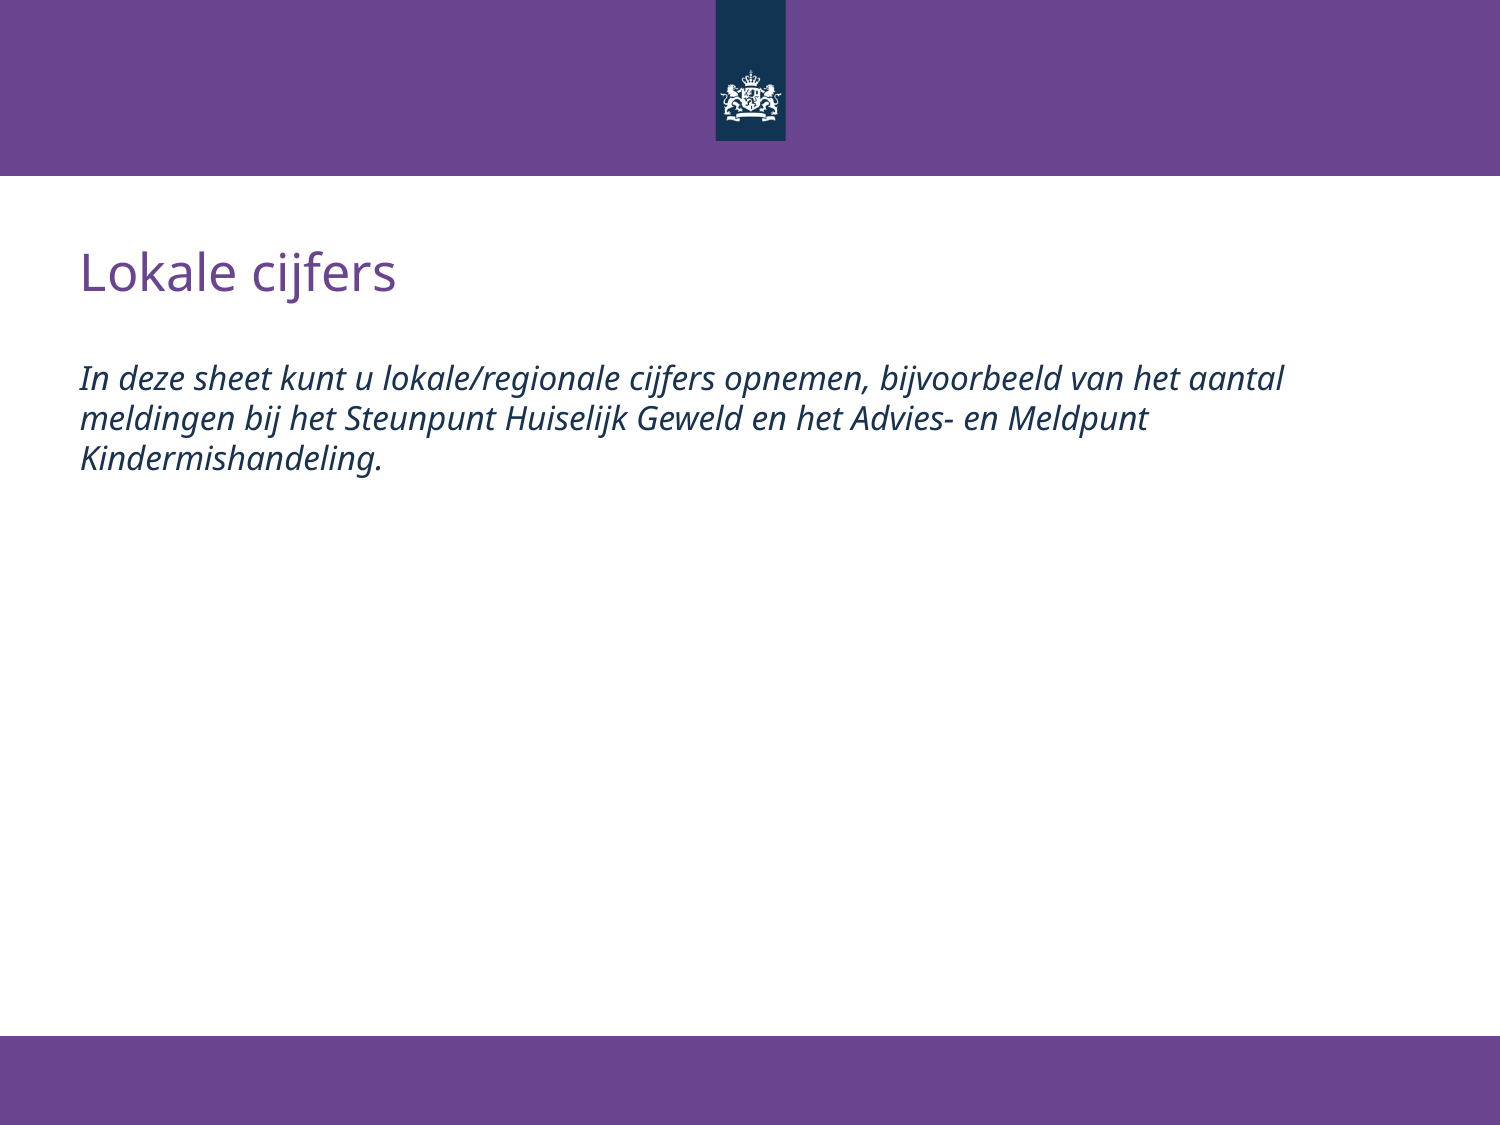

# Lokale cijfers
In deze sheet kunt u lokale/regionale cijfers opnemen, bijvoorbeeld van het aantal meldingen bij het Steunpunt Huiselijk Geweld en het Advies- en Meldpunt Kindermishandeling.